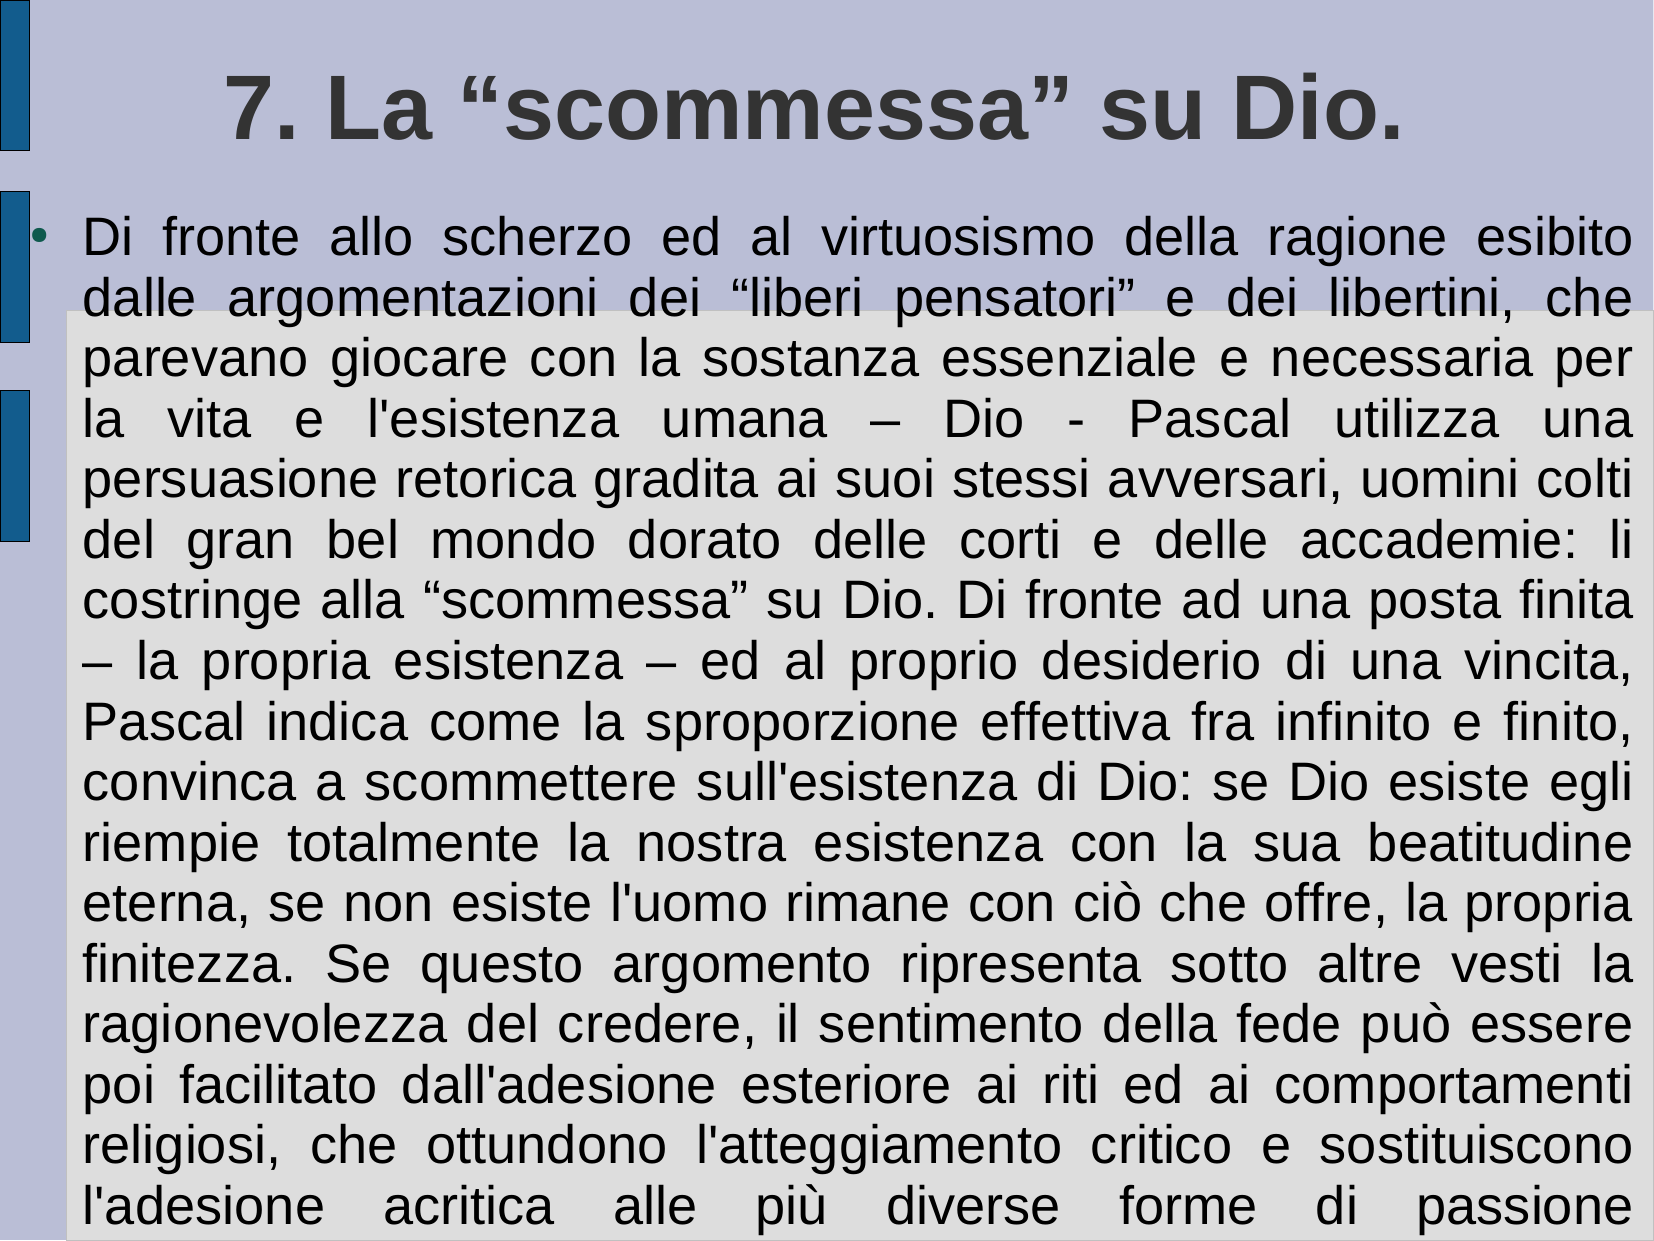

# 7. La “scommessa” su Dio.
Di fronte allo scherzo ed al virtuosismo della ragione esibito dalle argomentazioni dei “liberi pensatori” e dei libertini, che parevano giocare con la sostanza essenziale e necessaria per la vita e l'esistenza umana – Dio - Pascal utilizza una persuasione retorica gradita ai suoi stessi avversari, uomini colti del gran bel mondo dorato delle corti e delle accademie: li costringe alla “scommessa” su Dio. Di fronte ad una posta finita – la propria esistenza – ed al proprio desiderio di una vincita, Pascal indica come la sproporzione effettiva fra infinito e finito, convinca a scommettere sull'esistenza di Dio: se Dio esiste egli riempie totalmente la nostra esistenza con la sua beatitudine eterna, se non esiste l'uomo rimane con ciò che offre, la propria finitezza. Se questo argomento ripresenta sotto altre vesti la ragionevolezza del credere, il sentimento della fede può essere poi facilitato dall'adesione esteriore ai riti ed ai comportamenti religiosi, che ottundono l'atteggiamento critico e sostituiscono l'adesione acritica alle più diverse forme di passione esistenziale.